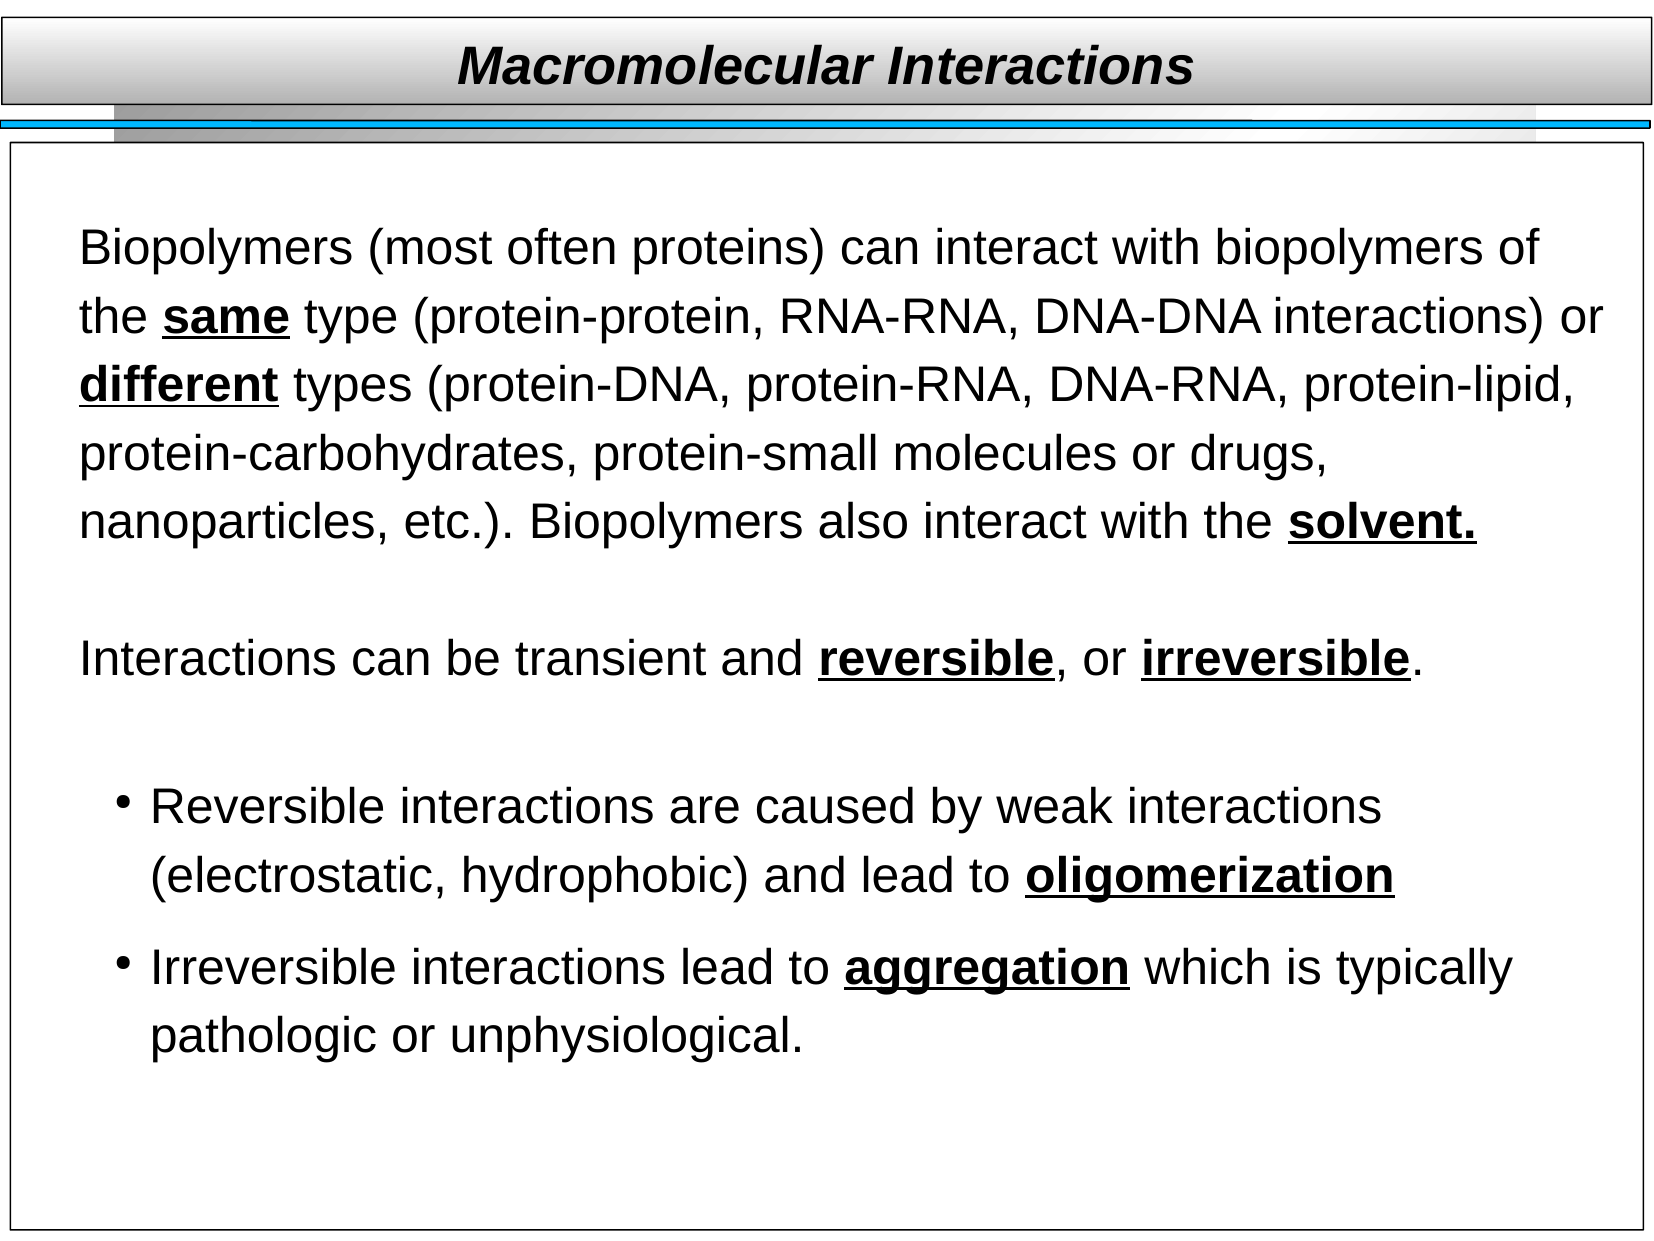

Macromolecular Interactions
Biopolymers (most often proteins) can interact with biopolymers of the same type (protein-protein, RNA-RNA, DNA-DNA interactions) or different types (protein-DNA, protein-RNA, DNA-RNA, protein-lipid, protein-carbohydrates, protein-small molecules or drugs, nanoparticles, etc.). Biopolymers also interact with the solvent.
Interactions can be transient and reversible, or irreversible.
Reversible interactions are caused by weak interactions (electrostatic, hydrophobic) and lead to oligomerization
Irreversible interactions lead to aggregation which is typically pathologic or unphysiological.